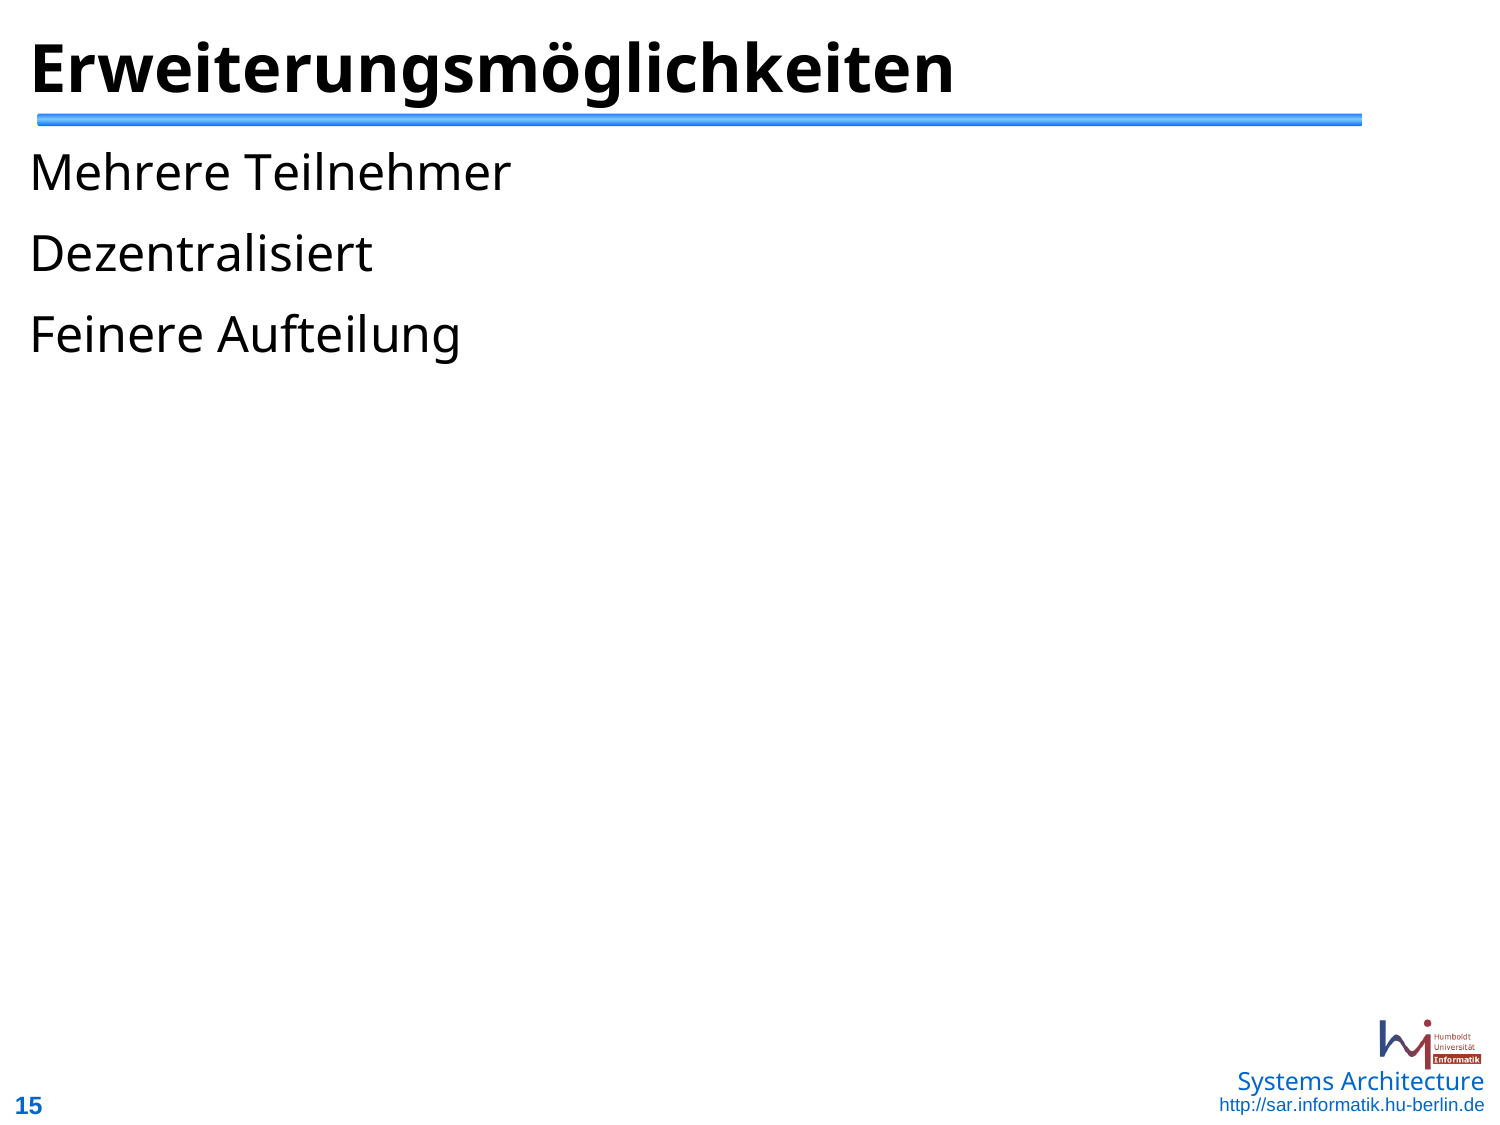

# Erweiterungsmöglichkeiten
Mehrere Teilnehmer
Dezentralisiert
Feinere Aufteilung